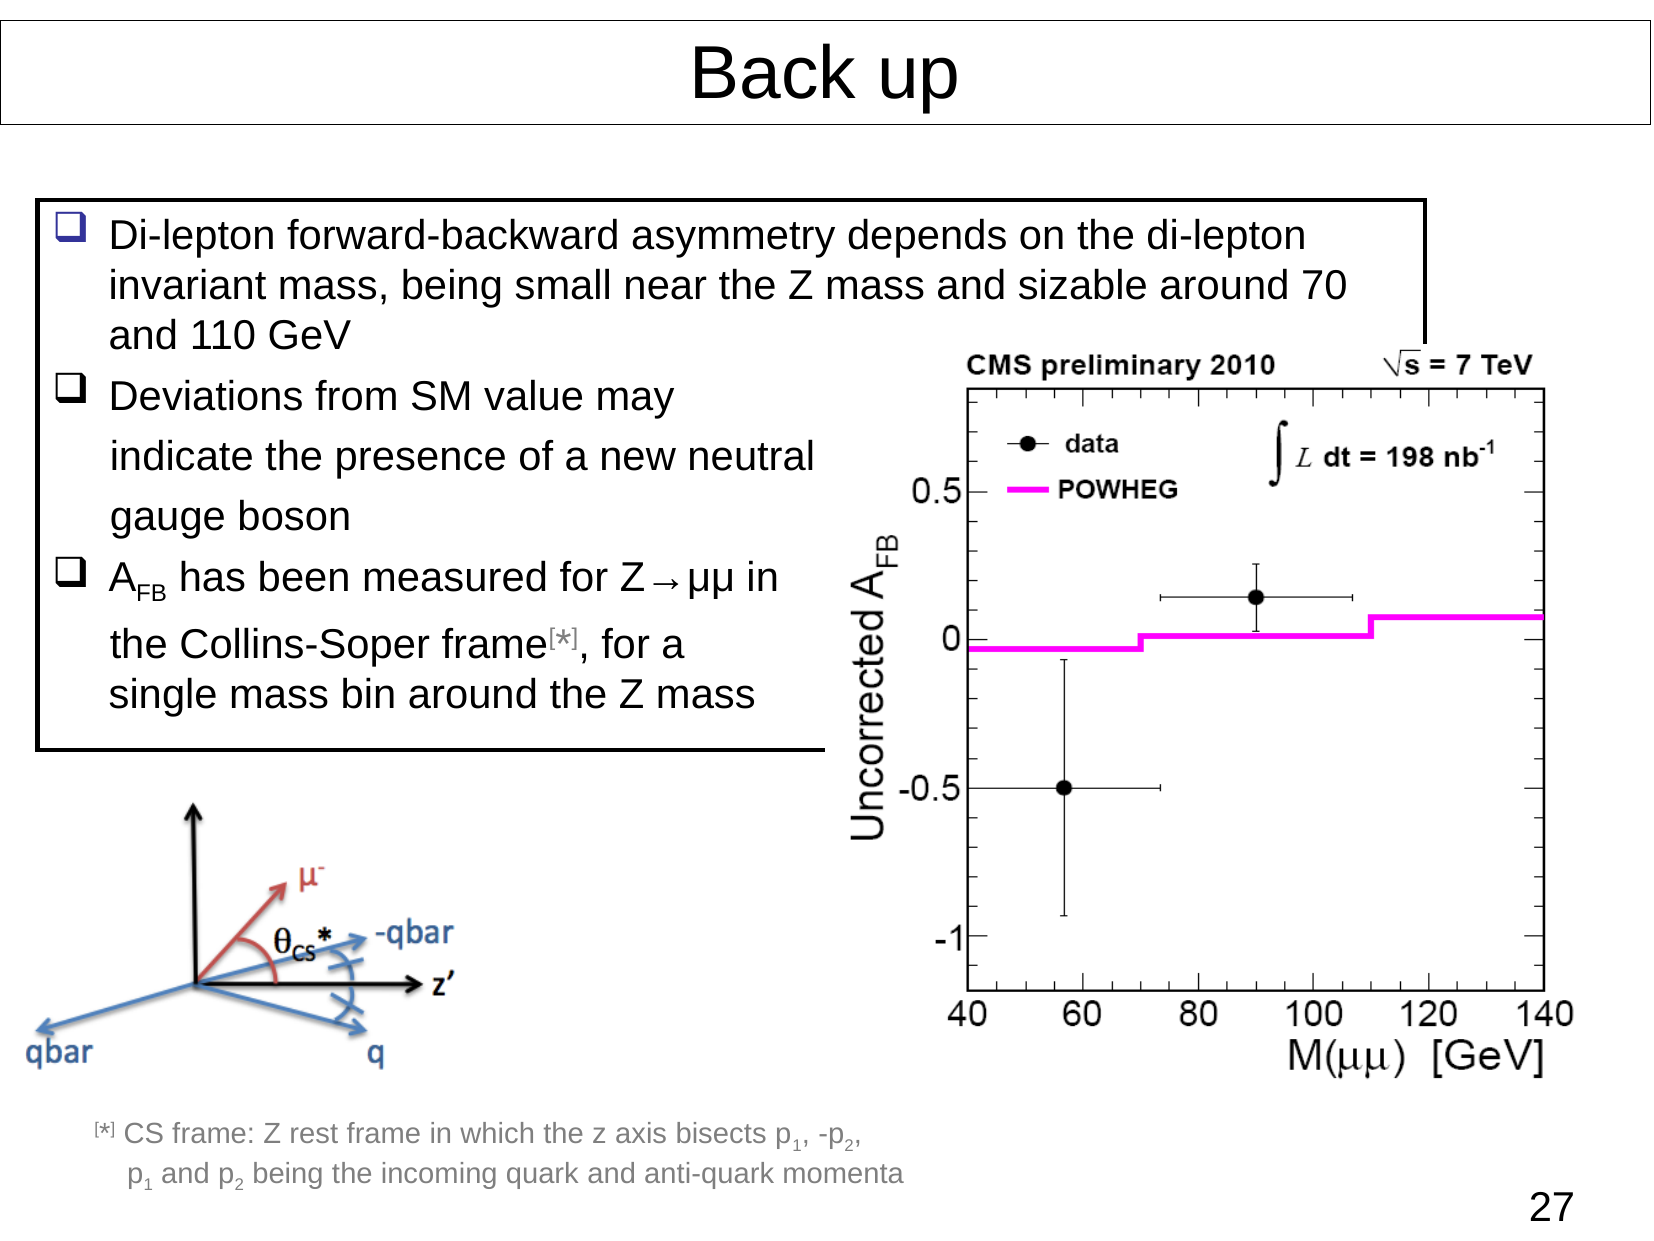

# Back up
Di-lepton forward-backward asymmetry depends on the di-lepton invariant mass, being small near the Z mass and sizable around 70 and 110 GeV
Deviations from SM value may
 indicate the presence of a new neutral
 gauge boson
AFB has been measured for Z→μμ in
 the Collins-Soper frame[*], for a
single mass bin around the Z mass
[*] CS frame: Z rest frame in which the z axis bisects p1, -p2,
 p1 and p2 being the incoming quark and anti-quark momenta
Samples to be used for ICHEP (probably)
/Mu/Run2010A-Jun14thReReco_v1/RECO
/MinimumBias/Commissioning10-Jun14thReReco_v1/RECO
/Mu/Run2010A-PromptReco-vx/RECO (v =2,4; "2" and "4" are CMSSW_3_6_1_X )
Requiring two global muons
with the Pt >20 GeV, |eta| < 2.1 and isolation cut (trkIso<3.0), and
60<M<120 GeV. HLT_Mu9 is also applied.
From tag and probe :
iso efficiency: 0.9875 +/- 0.0006
eff StandAlone (after Isocut) : 0.9869+/-0.0007
eff Tracker (after Isocut) : 0.9992+/-0.0002
the combined efficiency (from both muons) : eff = (eff_sta * eff_trk * eff_iso)^2
Samples to be used for ICHEP (probably)
/Mu/Run2010A-Jun14thReReco_v1/RECO
/MinimumBias/Commissioning10-Jun14thReReco_v1/RECO
/Mu/Run2010A-PromptReco-vx/RECO (v =2,4; "2" and "4" are CMSSW_3_6_1_X )
Requiring two global muons
with the Pt >20 GeV, |eta| < 2.1 and isolation cut (trkIso<3.0), and
60<M<120 GeV. HLT_Mu9 is also applied.
From tag and probe :
iso efficiency: 0.9875 +/- 0.0006
eff StandAlone (after Isocut) : 0.9869+/-0.0007
eff Tracker (after Isocut) : 0.9992+/-0.0002
the combined efficiency (from both muons) : eff = (eff_sta * eff_trk * eff_iso)^2